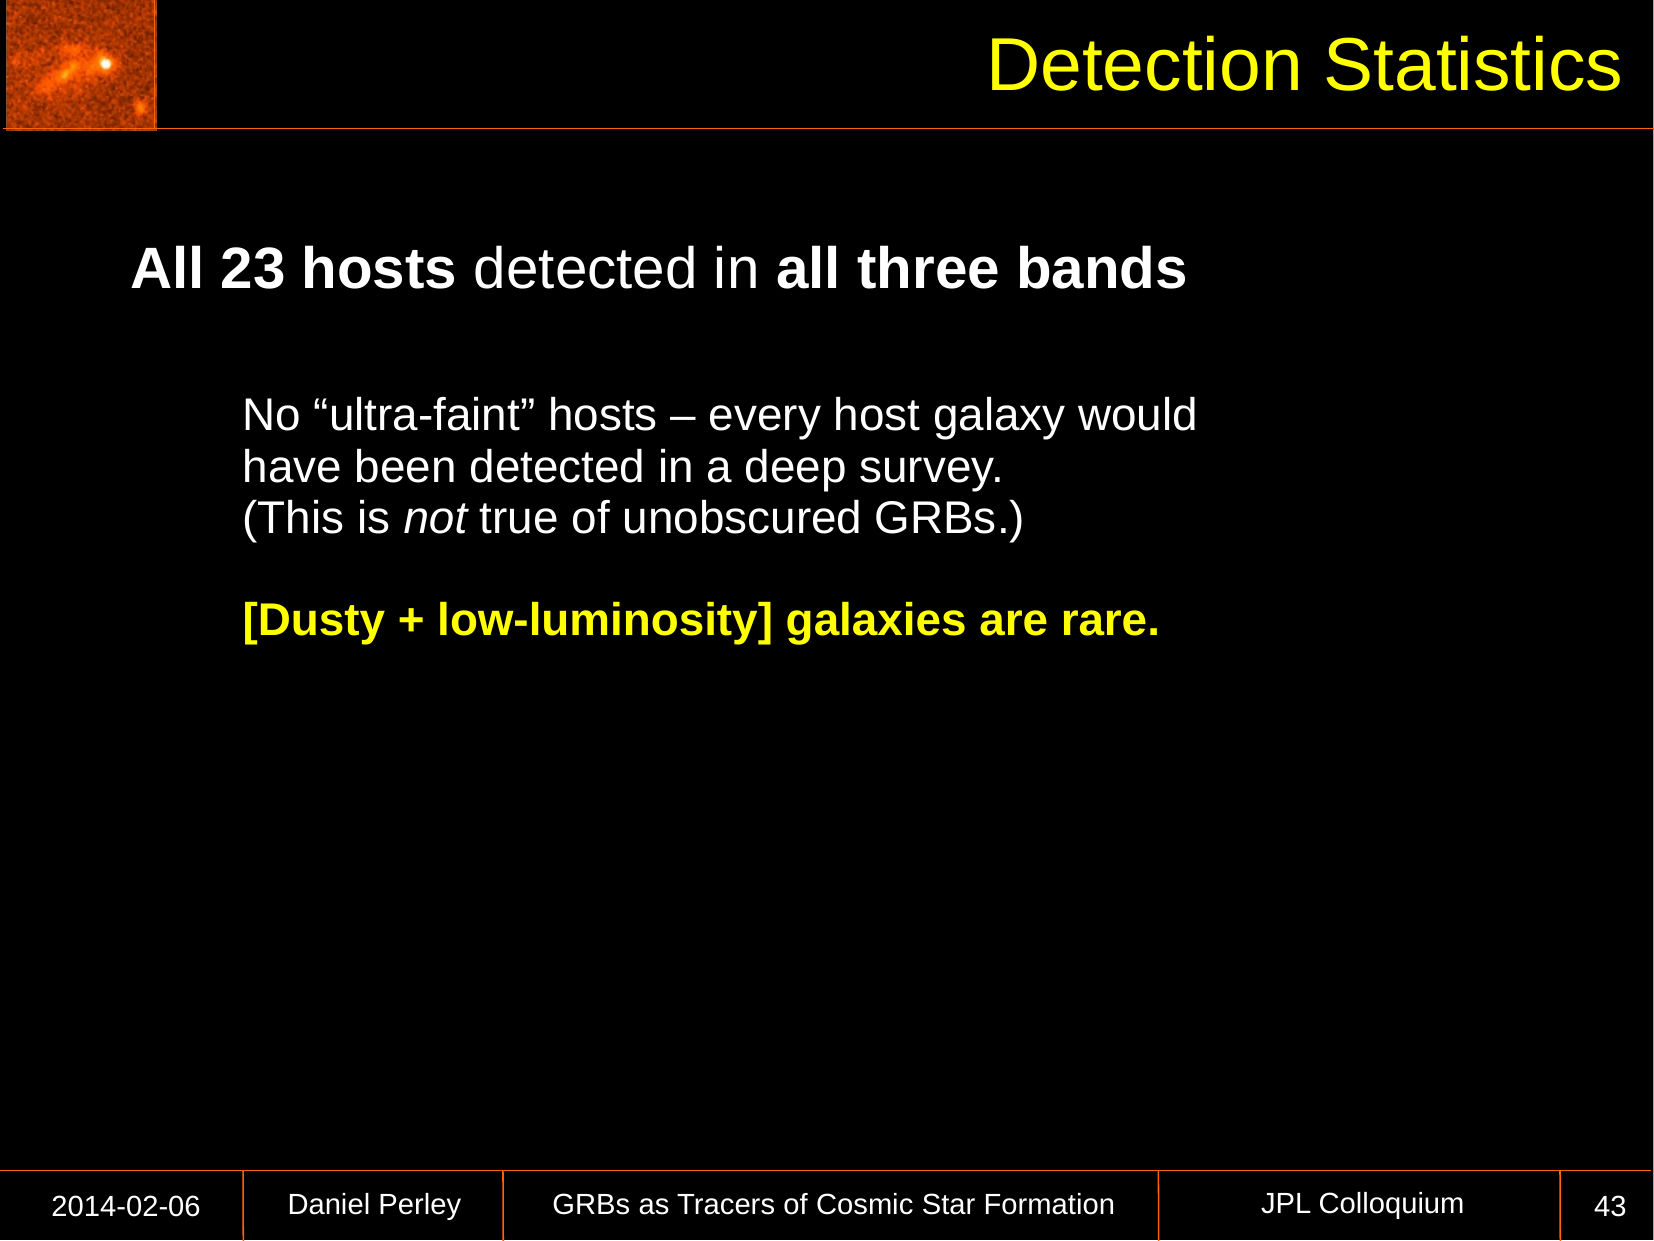

# Detection Statistics
All 23 hosts detected in all three bands
No “ultra-faint” hosts – every host galaxy would have been detected in a deep survey.
(This is not true of unobscured GRBs.)
[Dusty + low-luminosity] galaxies are rare.
2014-02-06
43